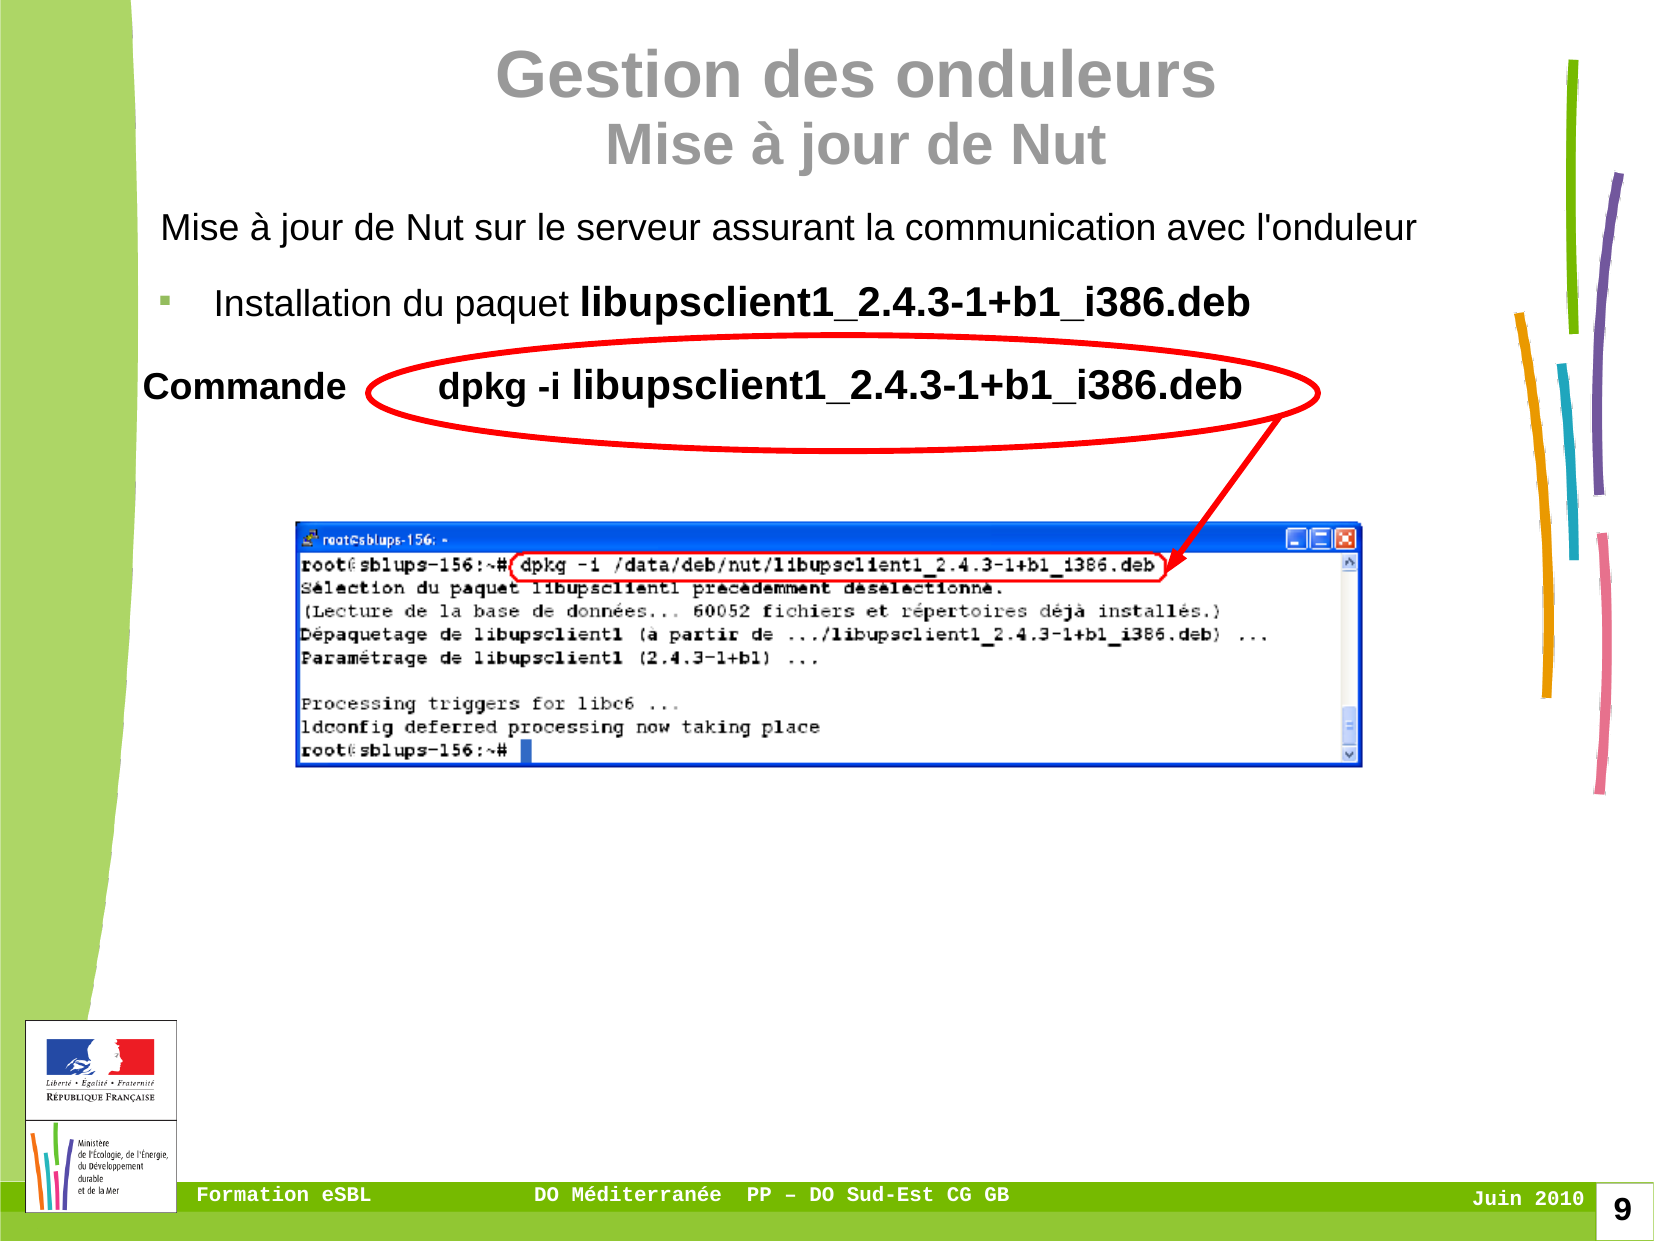

# Gestion des onduleurs Mise à jour de Nut
Mise à jour de Nut sur le serveur assurant la communication avec l'onduleur
Installation du paquet libupsclient1_2.4.3-1+b1_i386.deb
Commande 		dpkg -i libupsclient1_2.4.3-1+b1_i386.deb
9